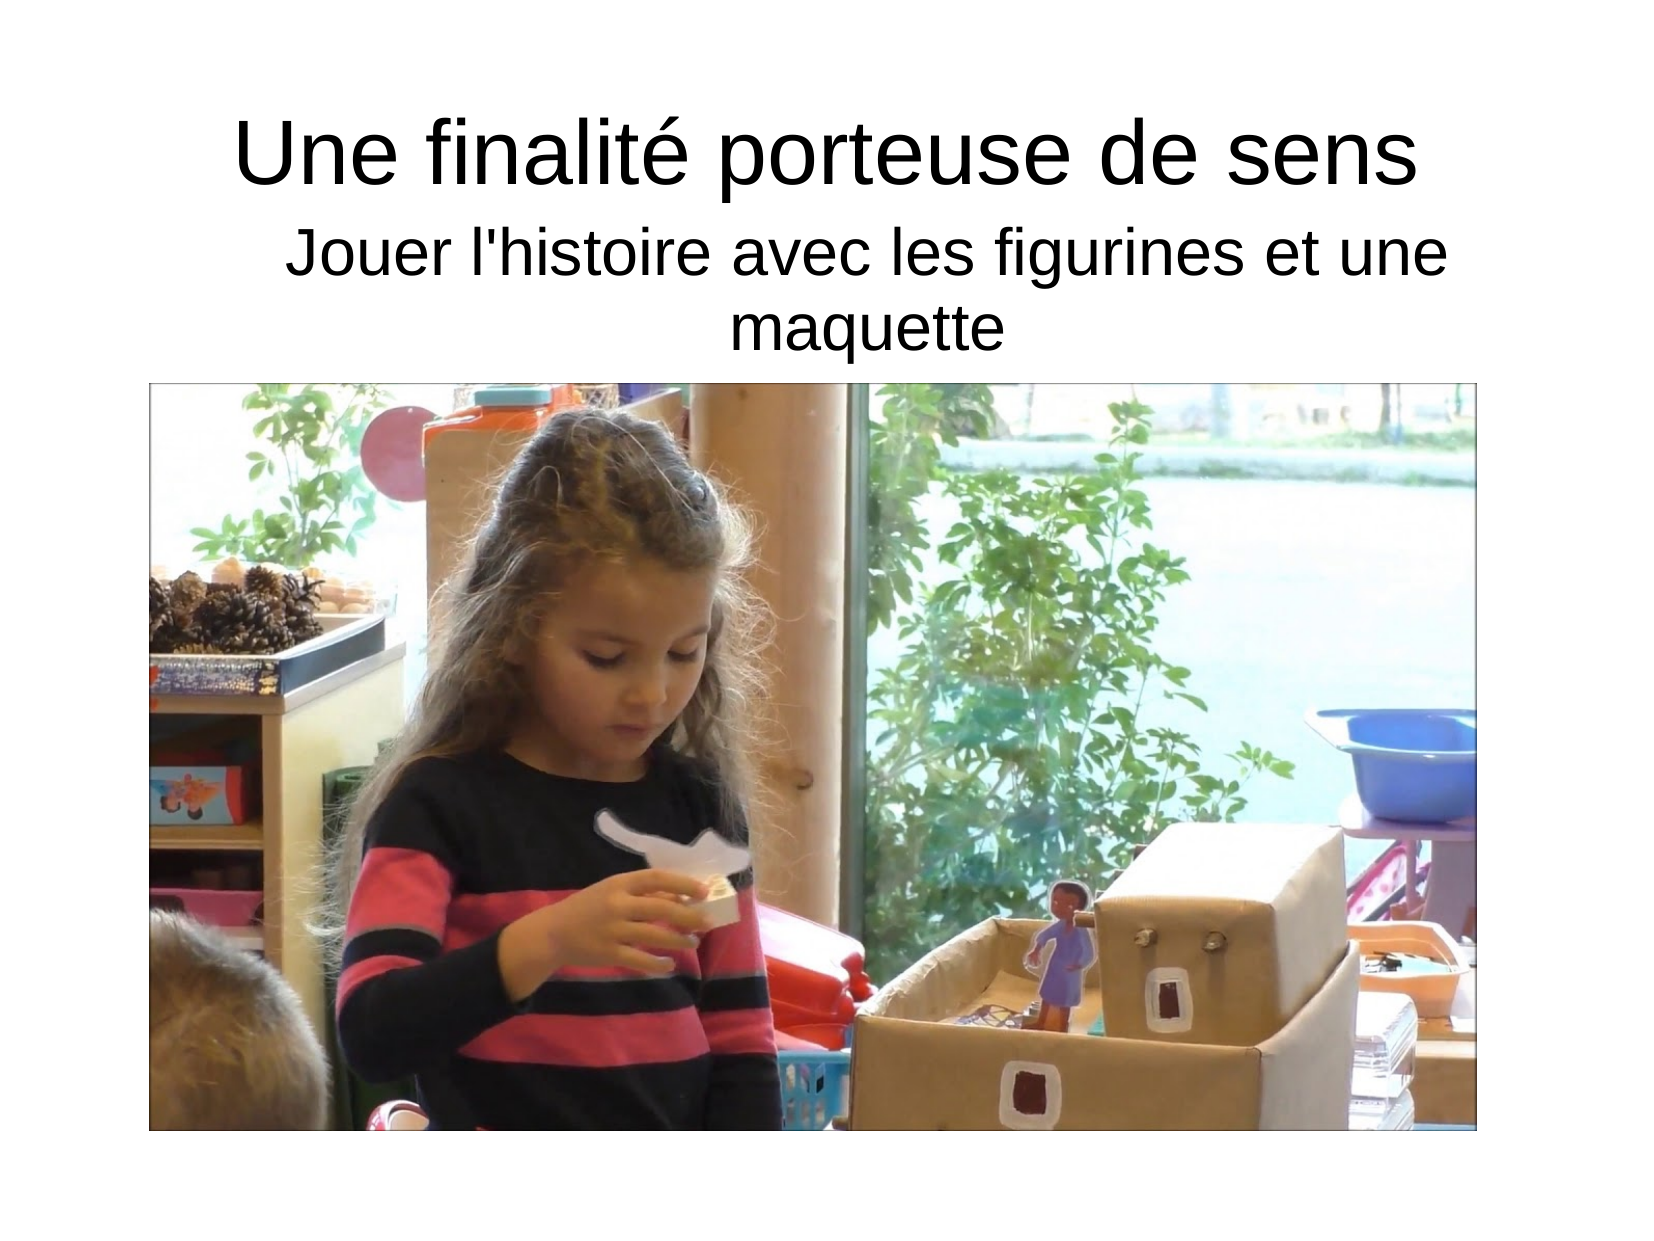

Une finalité porteuse de sens
# Jouer l'histoire avec les figurines et une maquette